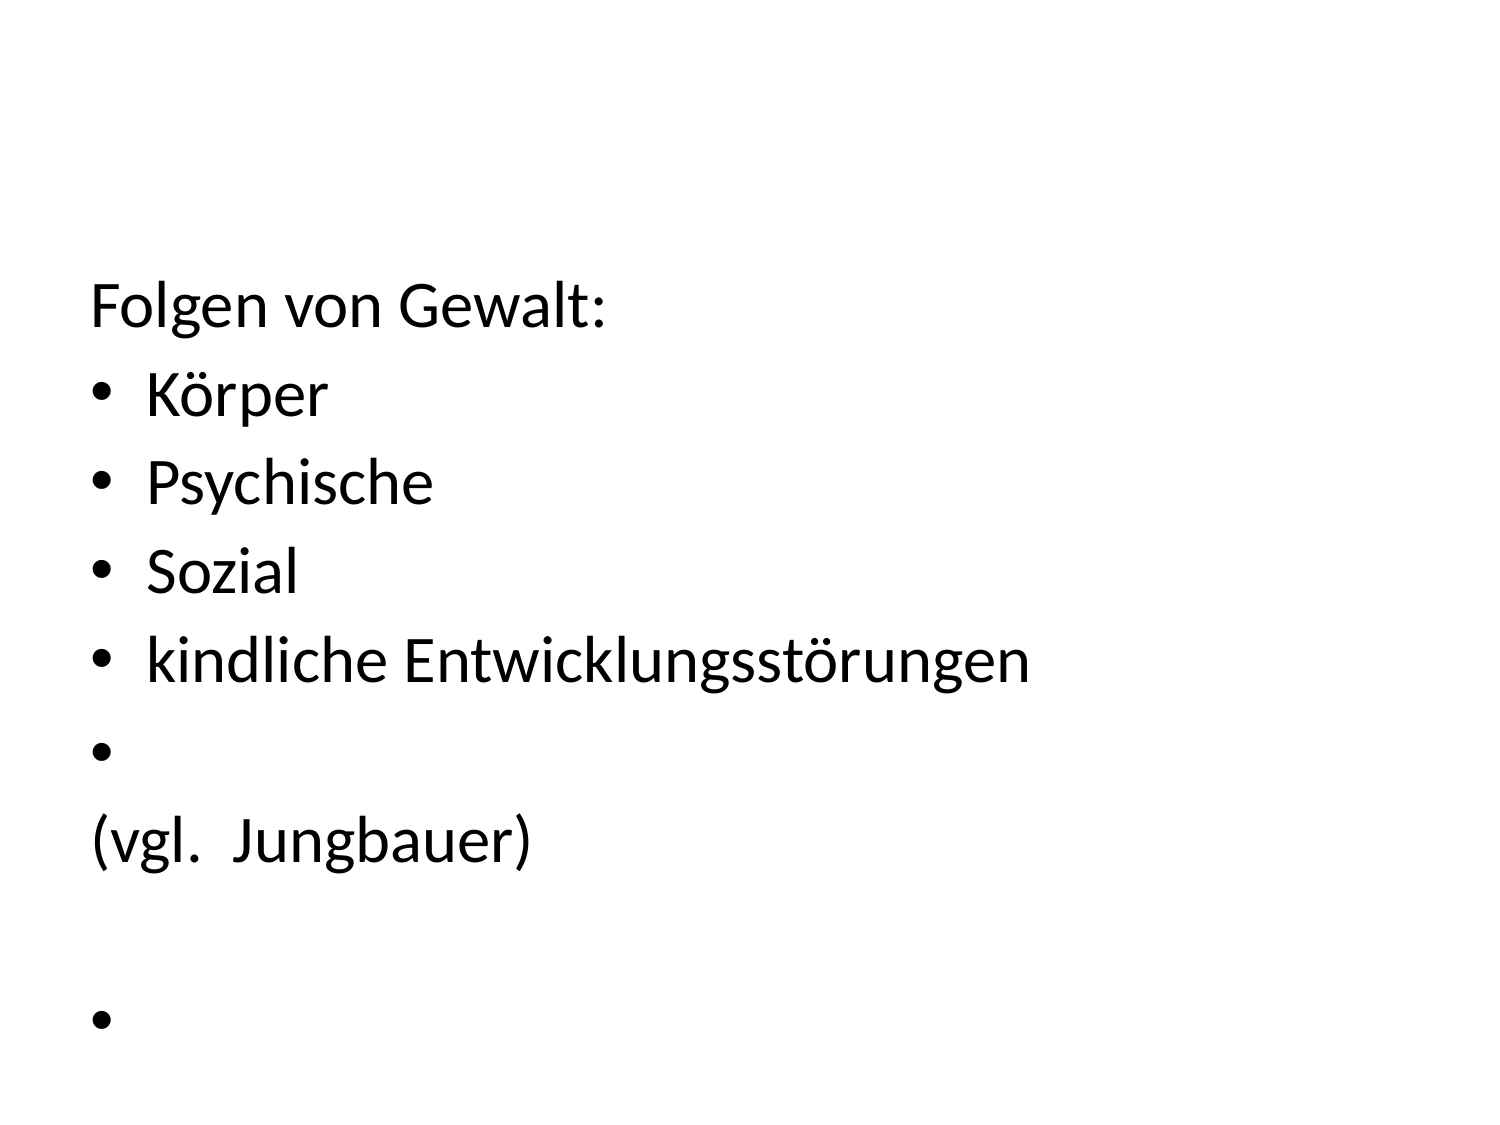

#
Folgen von Gewalt:
Körper
Psychische
Sozial
kindliche Entwicklungsstörungen
(vgl. Jungbauer)